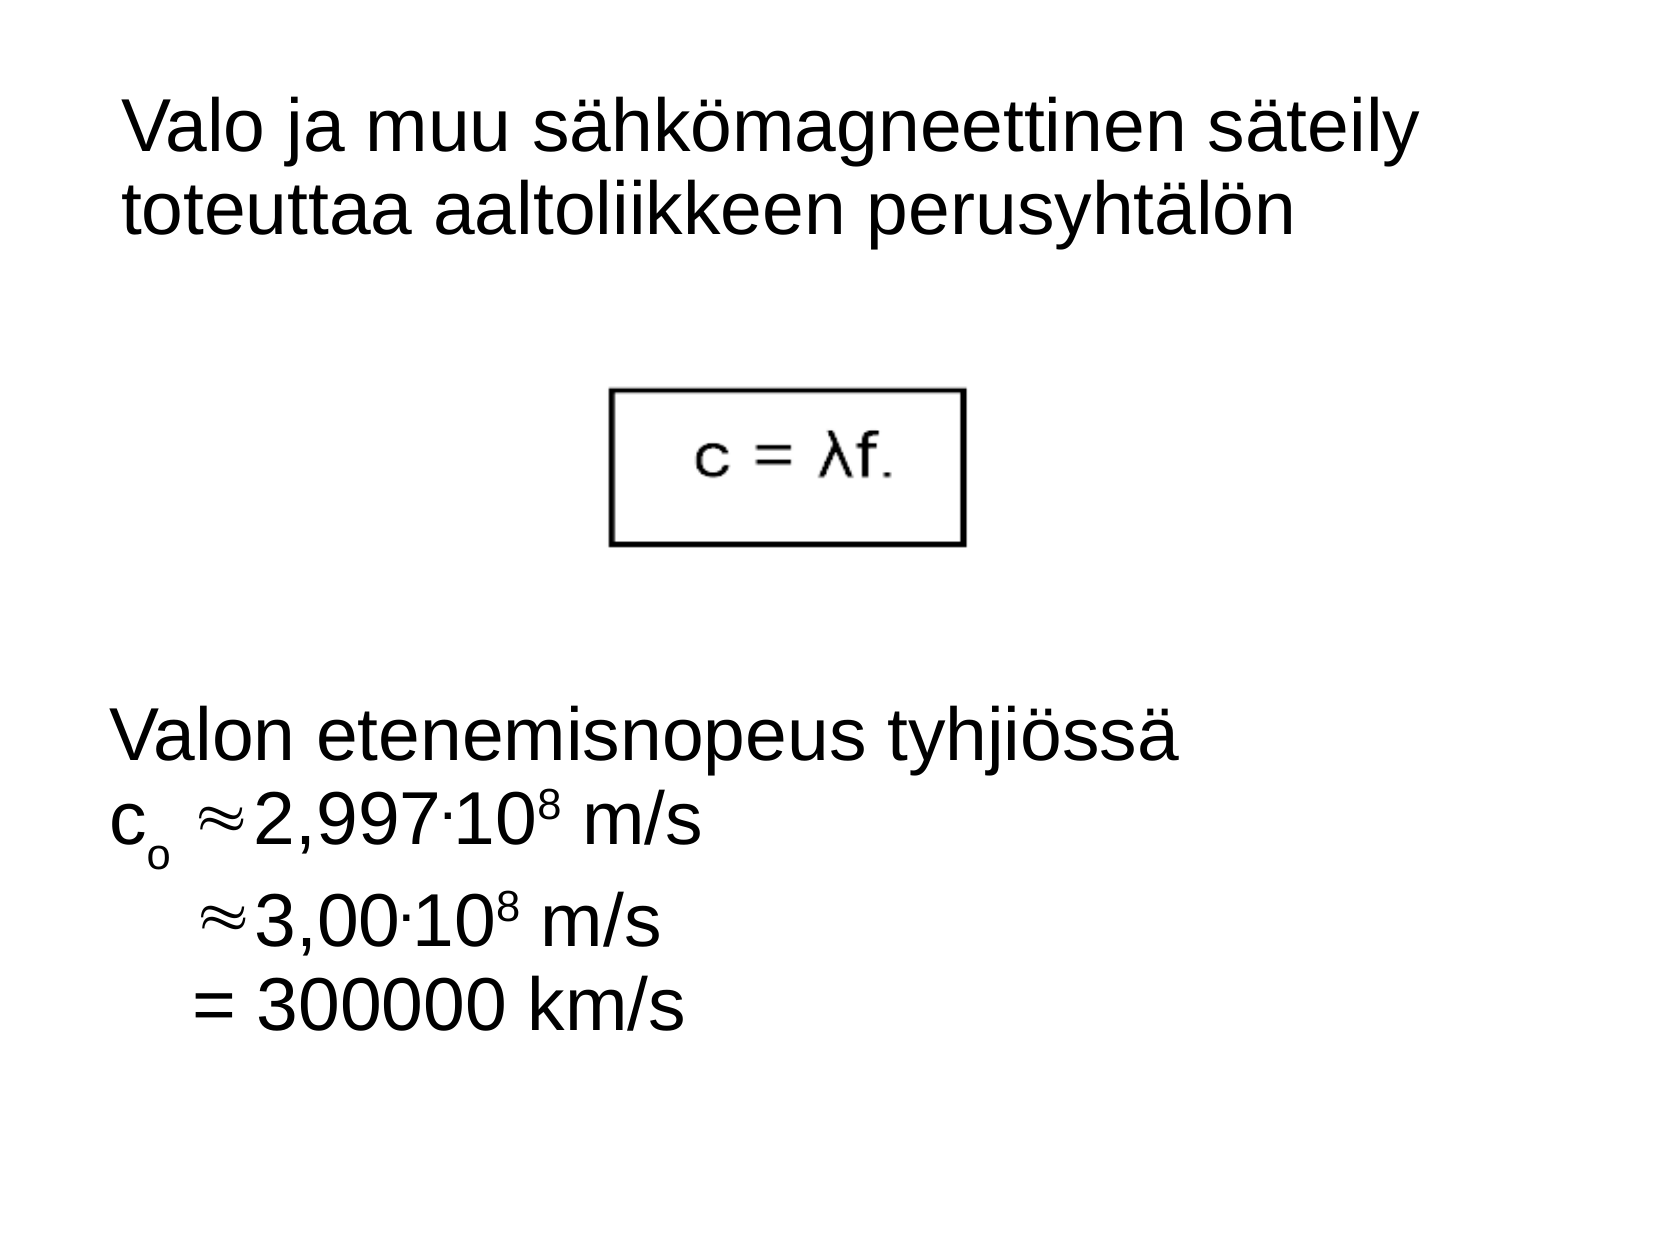

Valo ja muu sähkömagneettinen säteily toteuttaa aaltoliikkeen perusyhtälön
Valon etenemisnopeus tyhjiössä co 2,997.108 m/s
 3,00.108 m/s
 = 300000 km/s